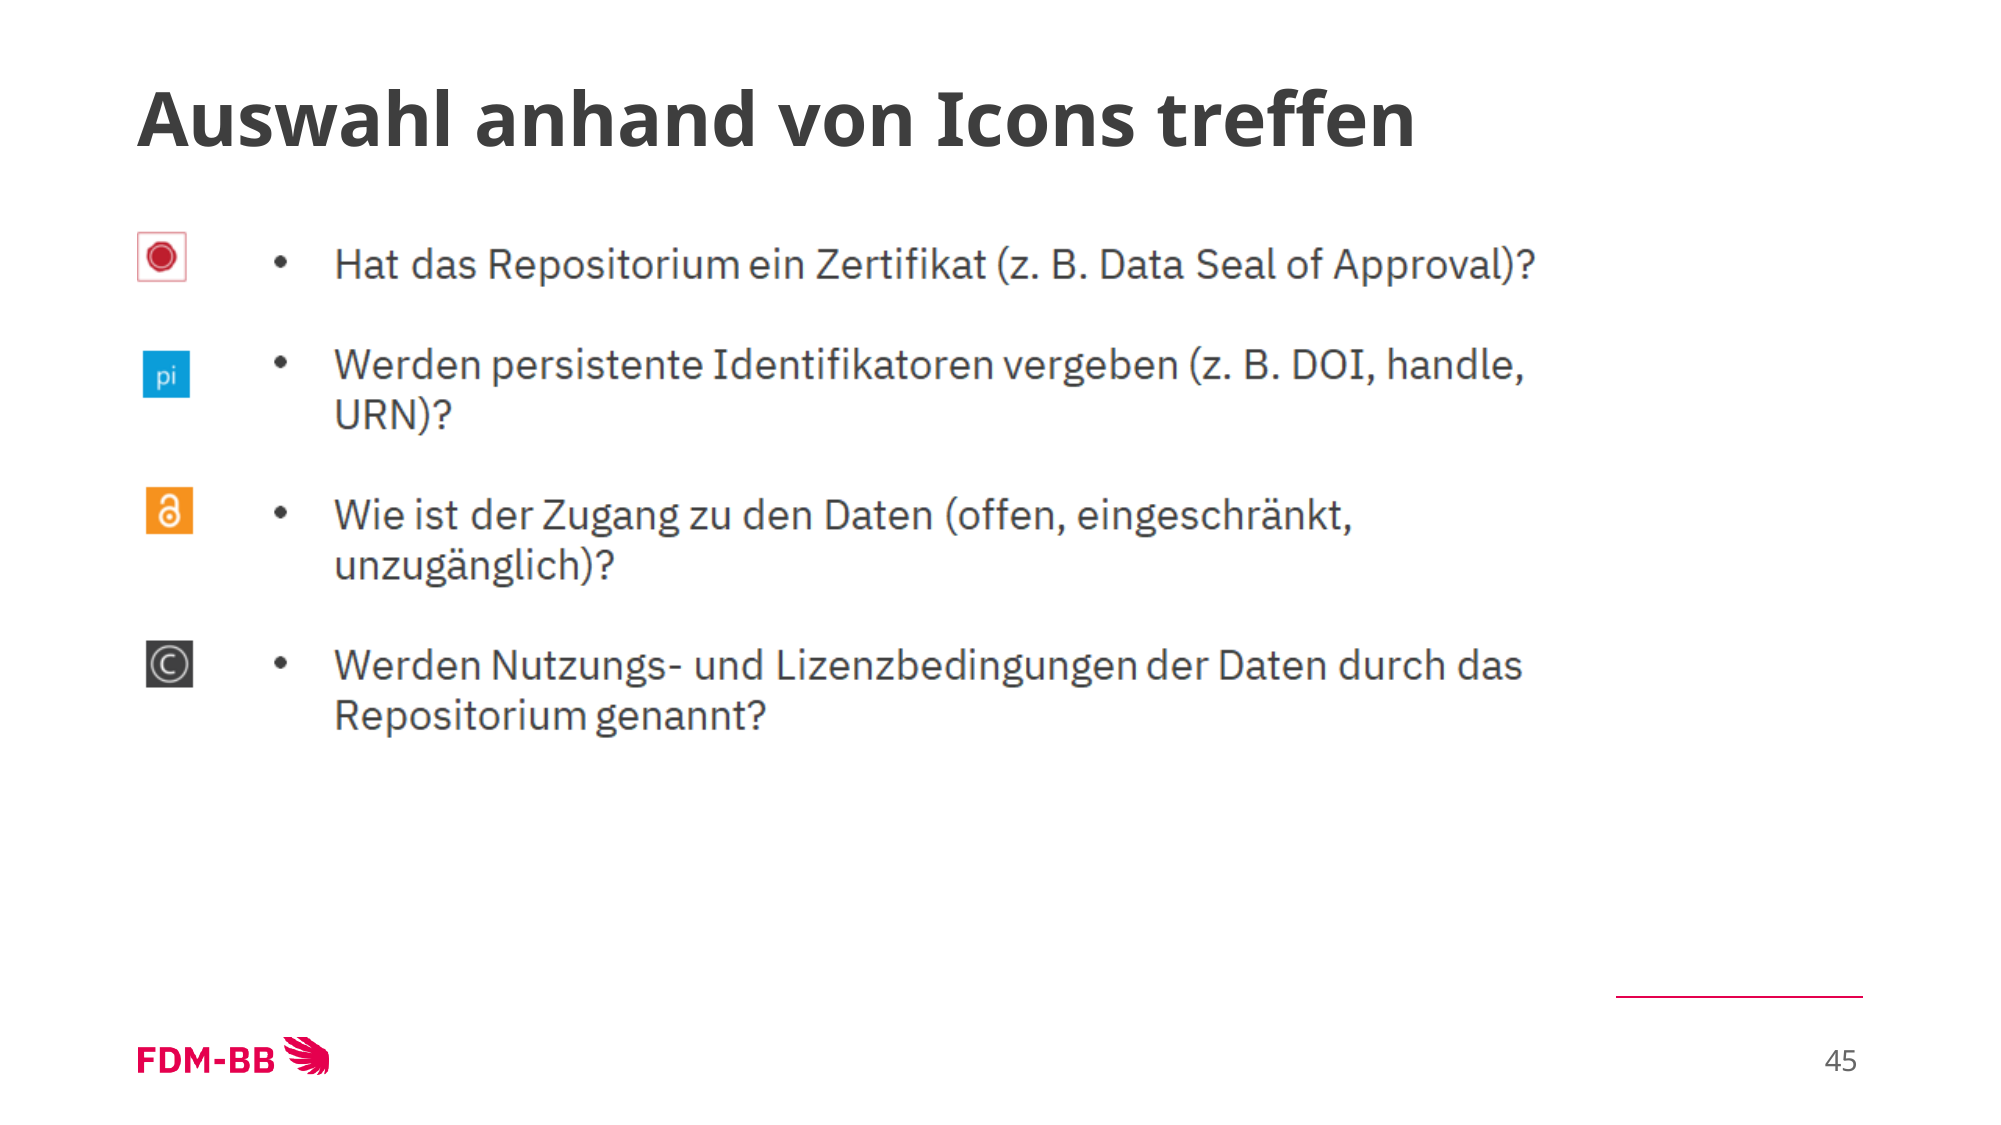

# Auswahl anhand von Icons treffen
45